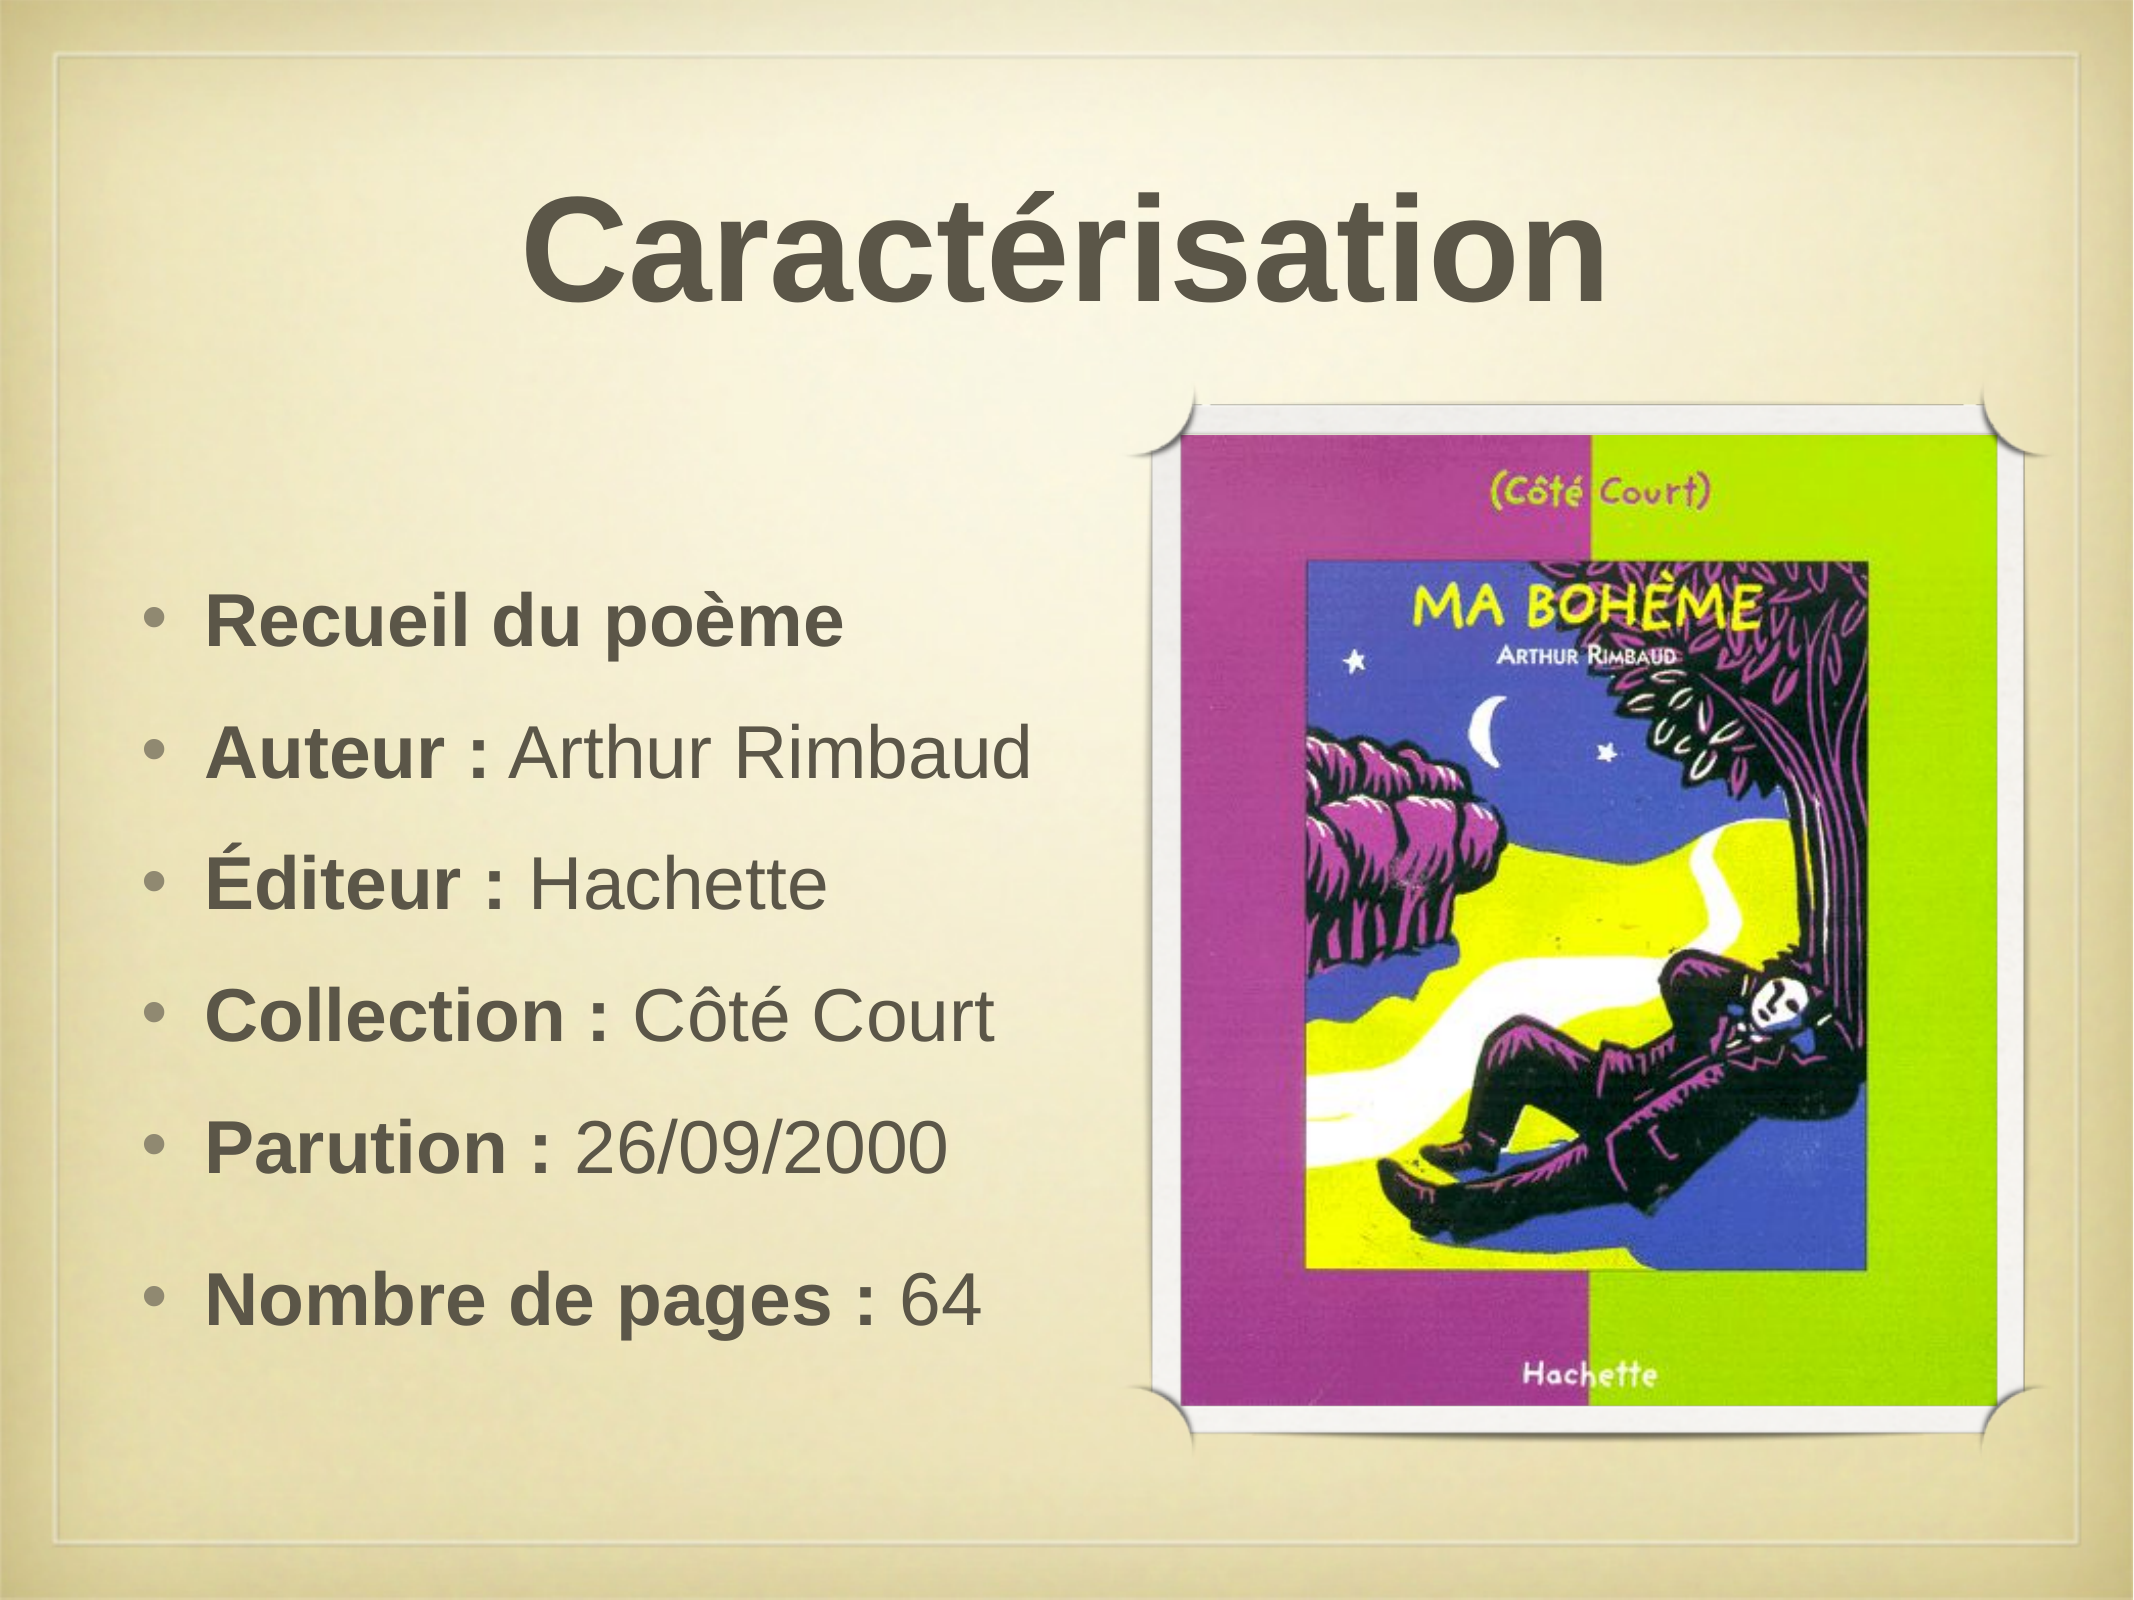

# Caractérisation
Recueil du poème
Auteur : Arthur Rimbaud
Éditeur : Hachette
Collection : Côté Court
Parution : 26/09/2000
Nombre de pages : 64